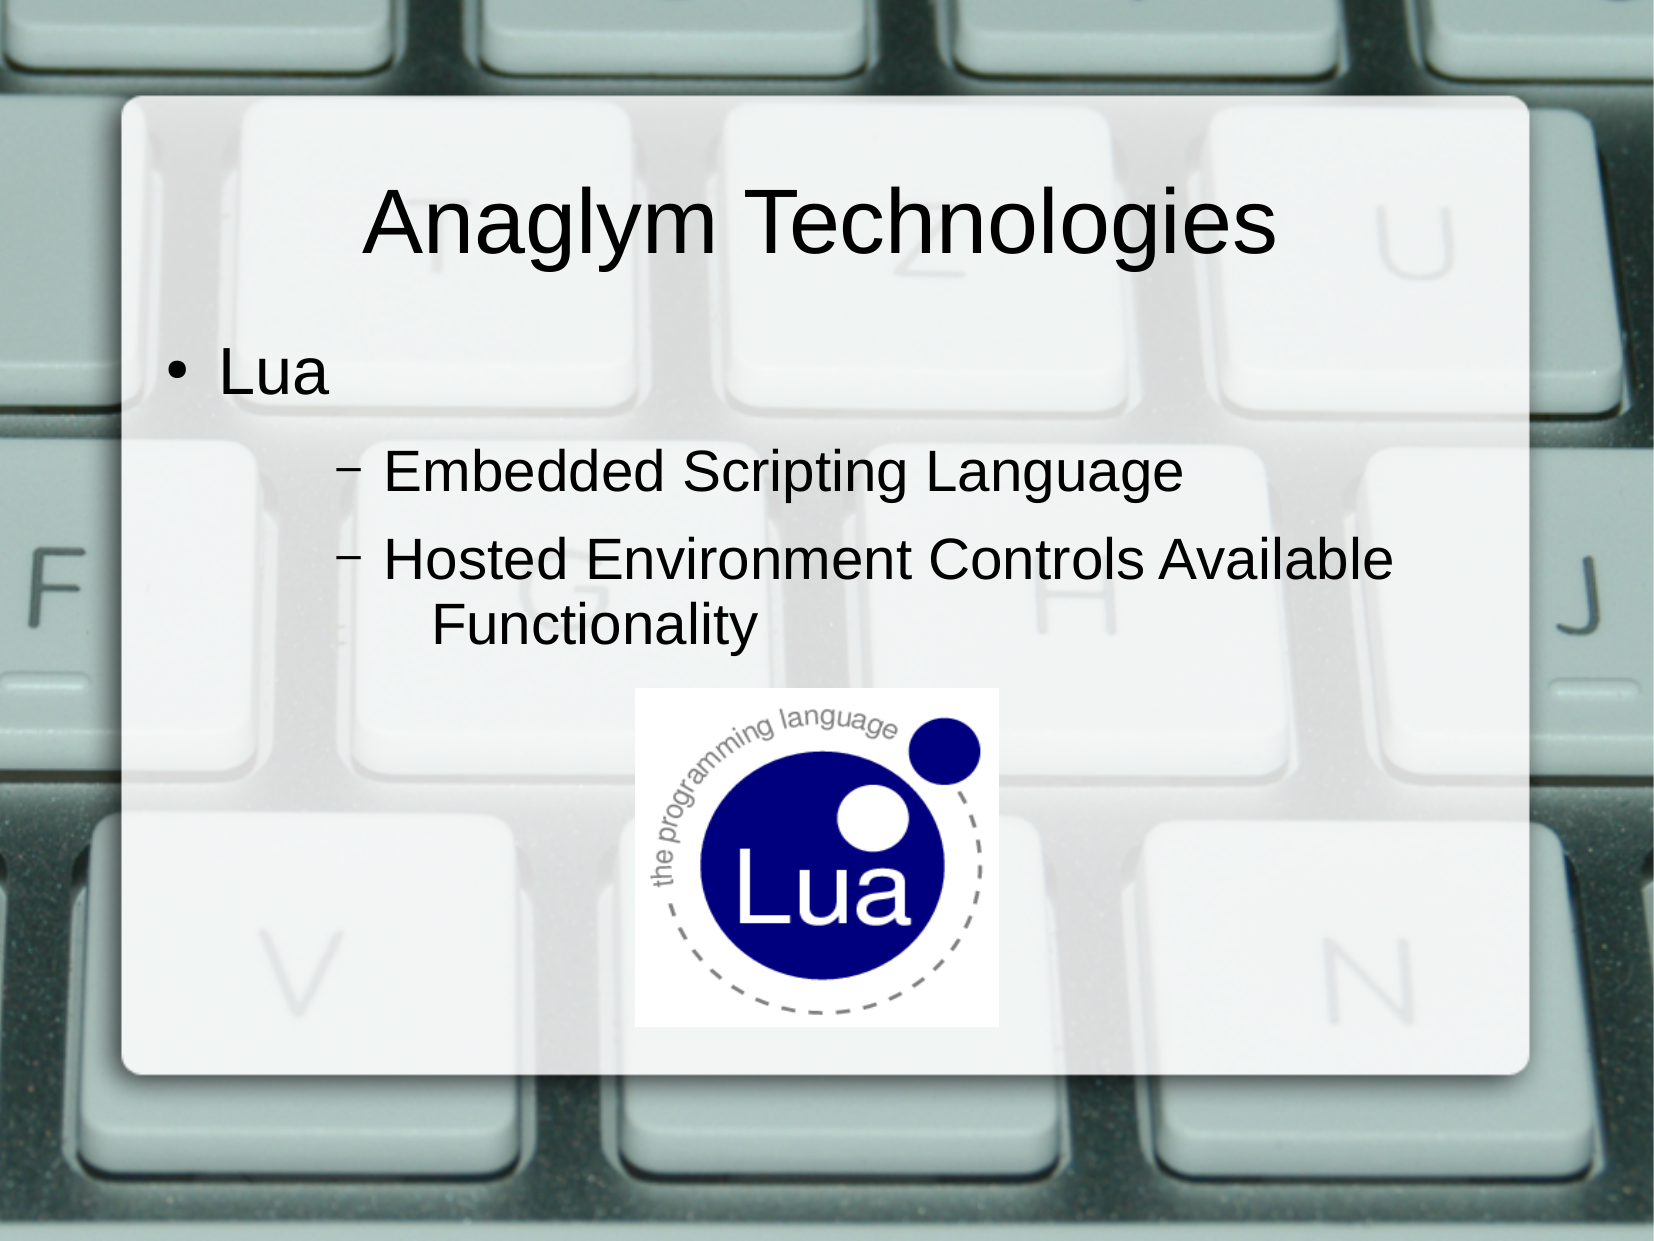

# Anaglym Technologies
Lua
Embedded Scripting Language
Hosted Environment Controls Available Functionality